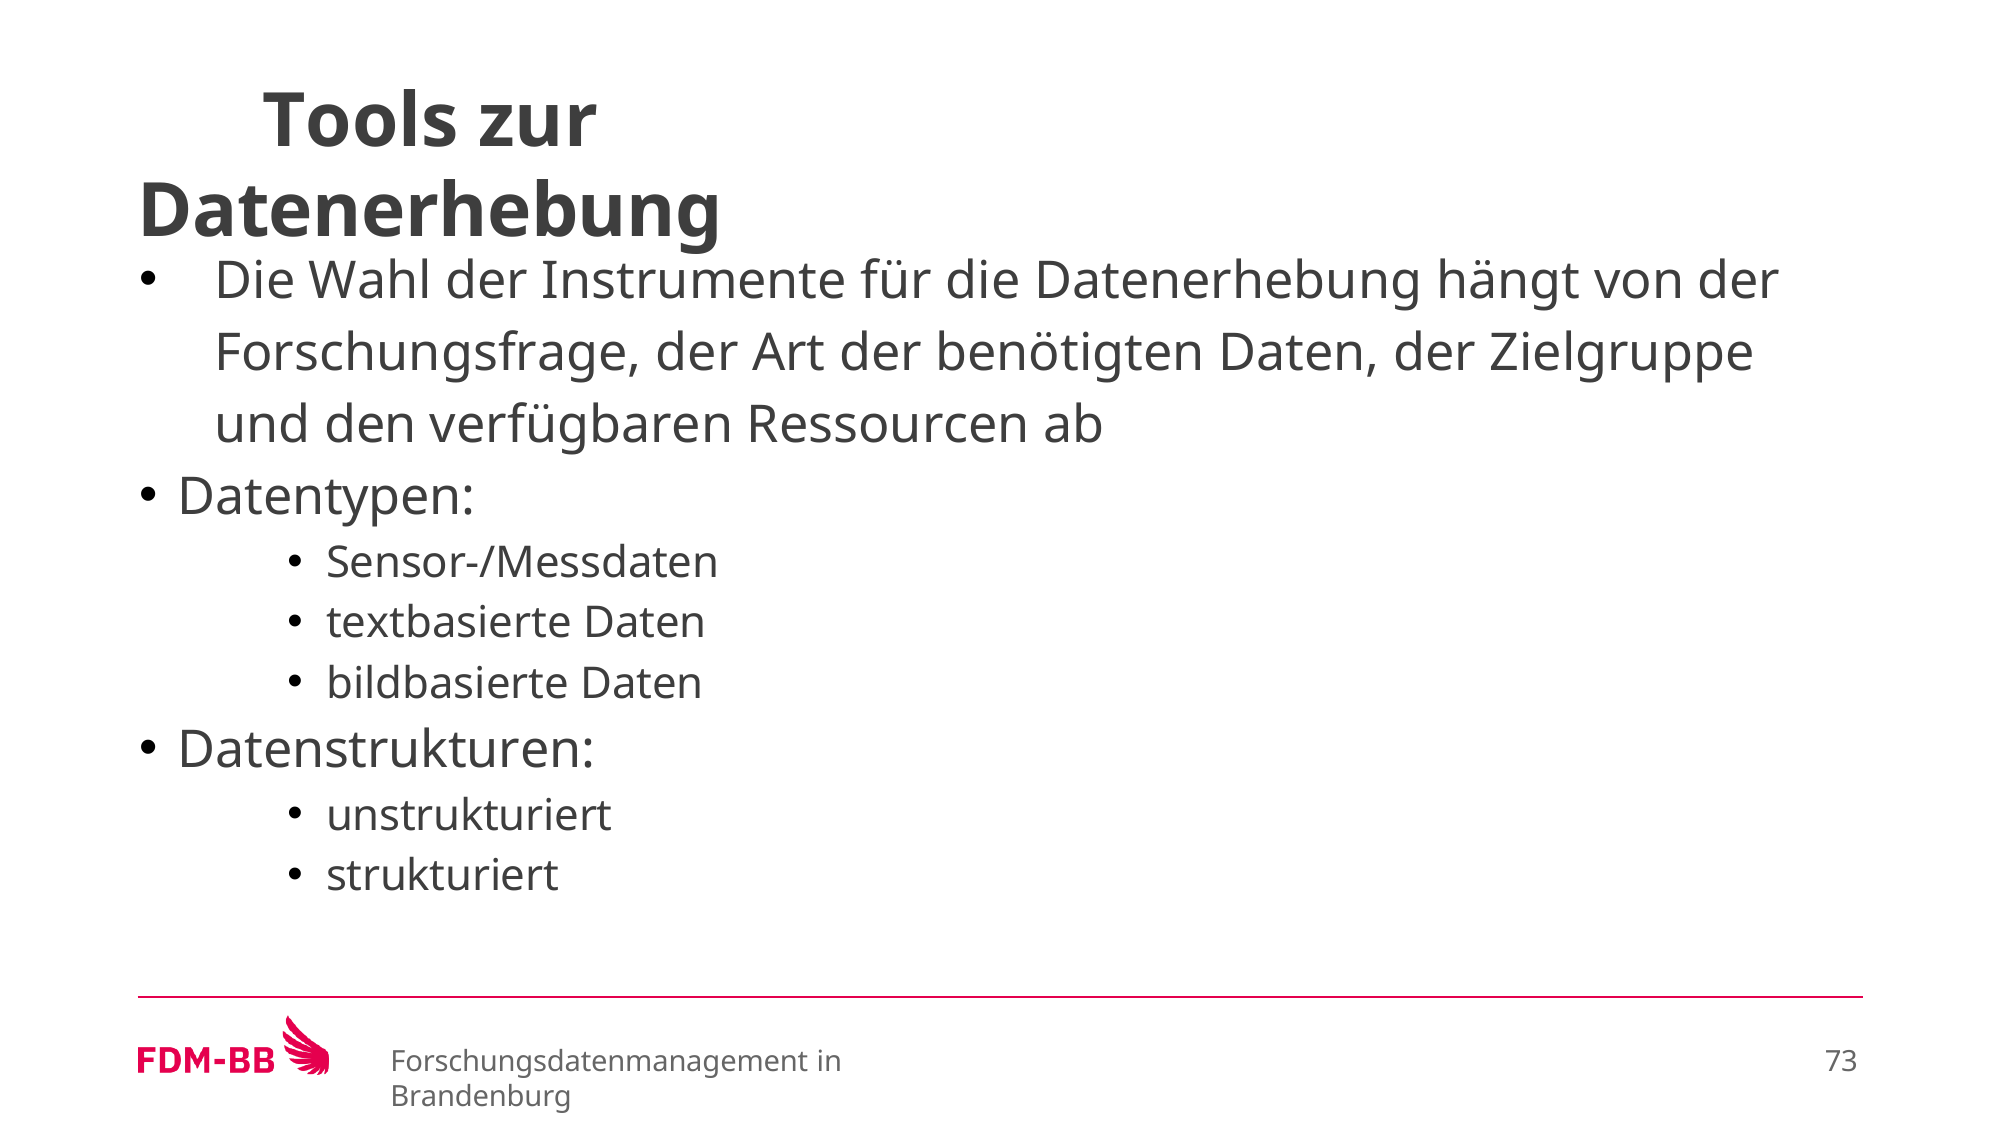

# Tools zur Datenerhebung
	Die Wahl der Instrumente für die Datenerhebung hängt von der Forschungsfrage, der Art der benötigten Daten, der Zielgruppe und den verfügbaren Ressourcen ab
Datentypen:
Sensor-/Messdaten
textbasierte Daten
bildbasierte Daten
Datenstrukturen:
unstrukturiert
strukturiert
Forschungsdatenmanagement in Brandenburg
73